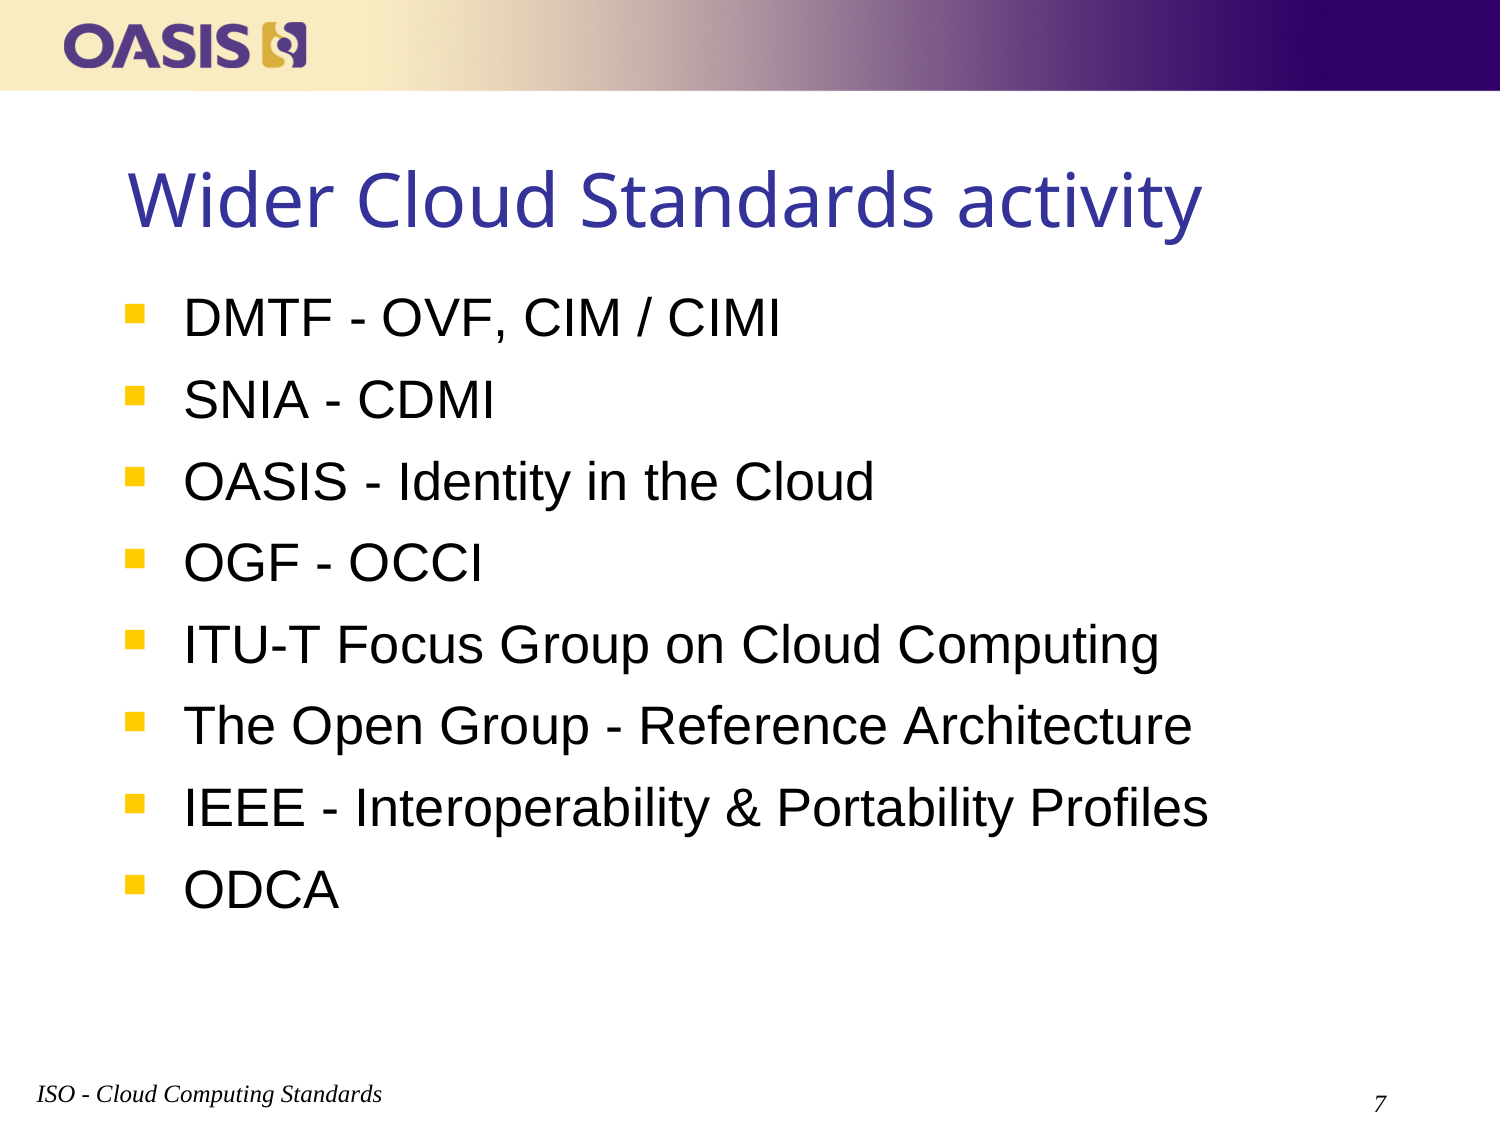

# Wider Cloud Standards activity
DMTF - OVF, CIM / CIMI
SNIA - CDMI
OASIS - Identity in the Cloud
OGF - OCCI
ITU-T Focus Group on Cloud Computing
The Open Group - Reference Architecture
IEEE - Interoperability & Portability Profiles
ODCA